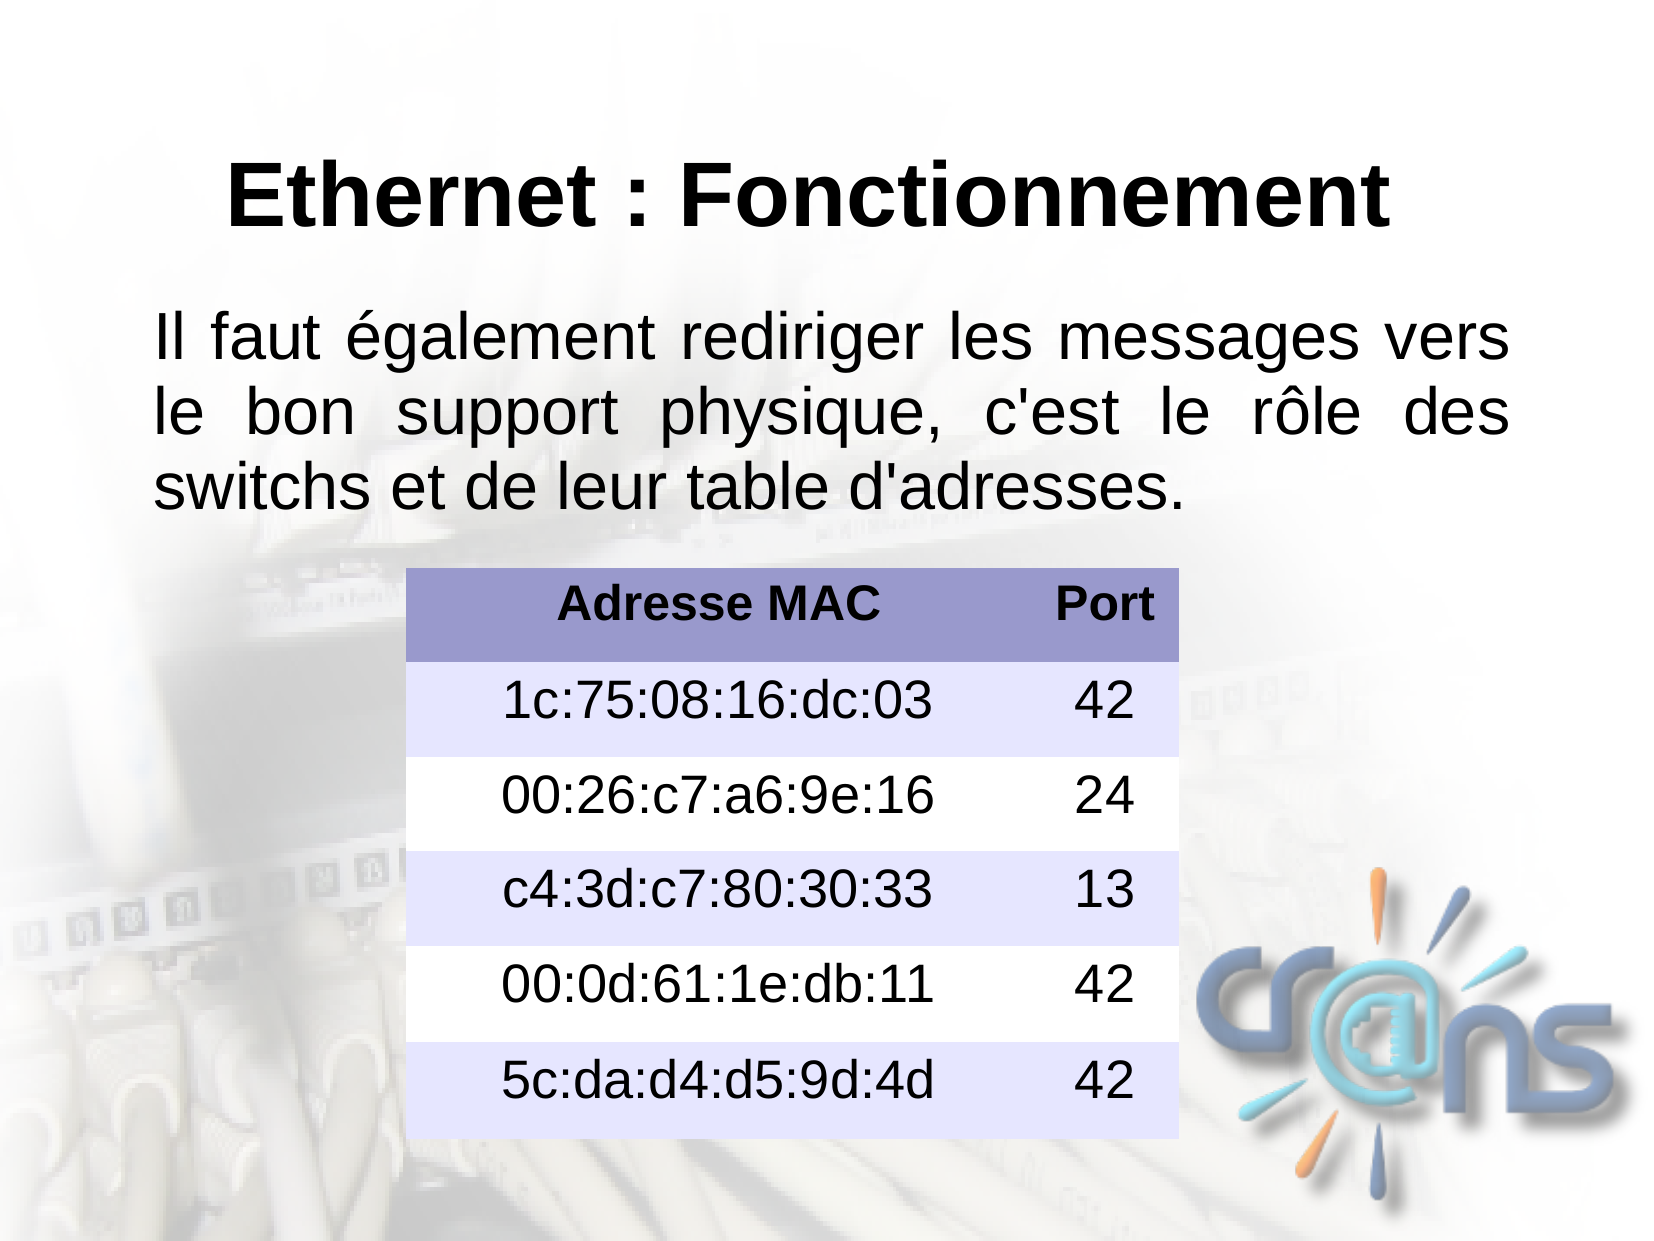

# Ethernet : Fonctionnement
Il faut également rediriger les messages vers le bon support physique, c'est le rôle des switchs et de leur table d'adresses.
| Adresse MAC | Port |
| --- | --- |
| 1c:75:08:16:dc:03 | 42 |
| 00:26:c7:a6:9e:16 | 24 |
| c4:3d:c7:80:30:33 | 13 |
| 00:0d:61:1e:db:11 | 42 |
| 5c:da:d4:d5:9d:4d | 42 |